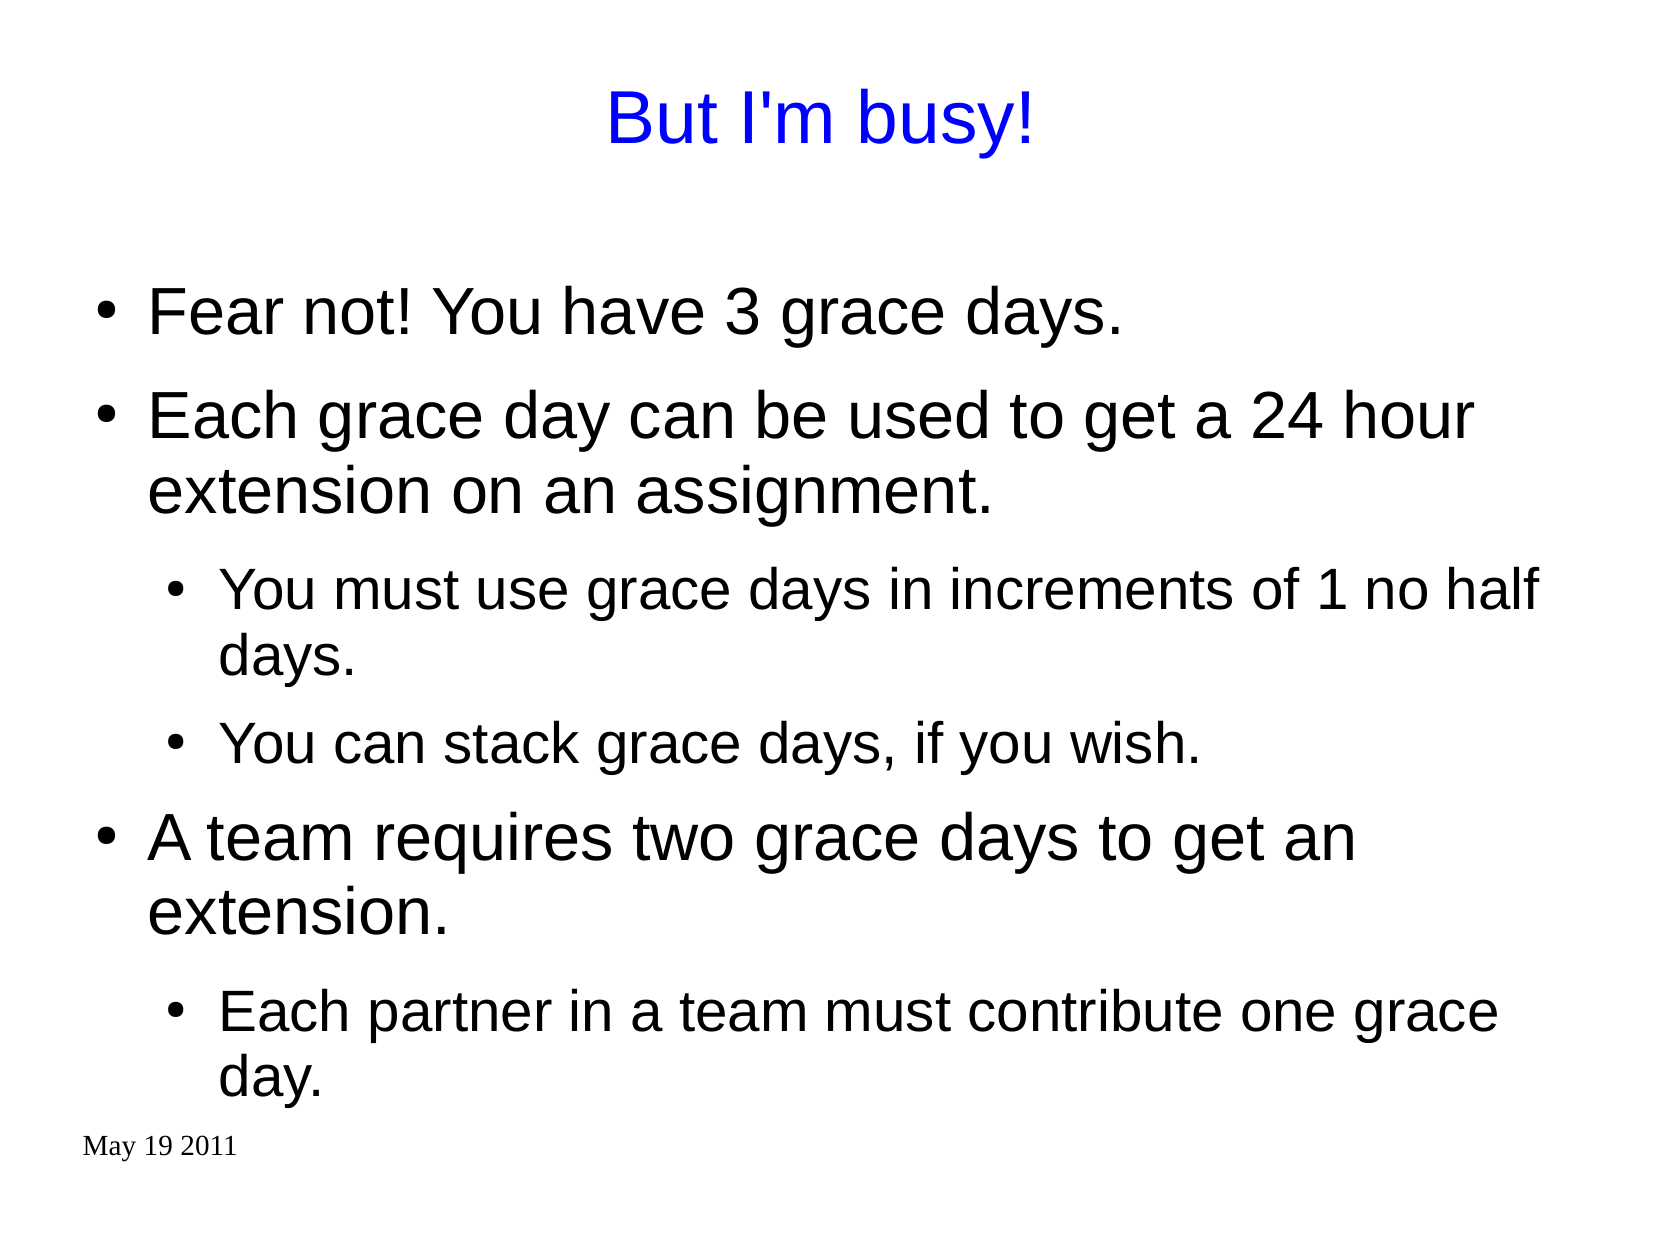

# But I'm busy!
Fear not! You have 3 grace days.
Each grace day can be used to get a 24 hour extension on an assignment.
You must use grace days in increments of 1 no half days.
You can stack grace days, if you wish.
A team requires two grace days to get an extension.
Each partner in a team must contribute one grace day.
May 19 2011